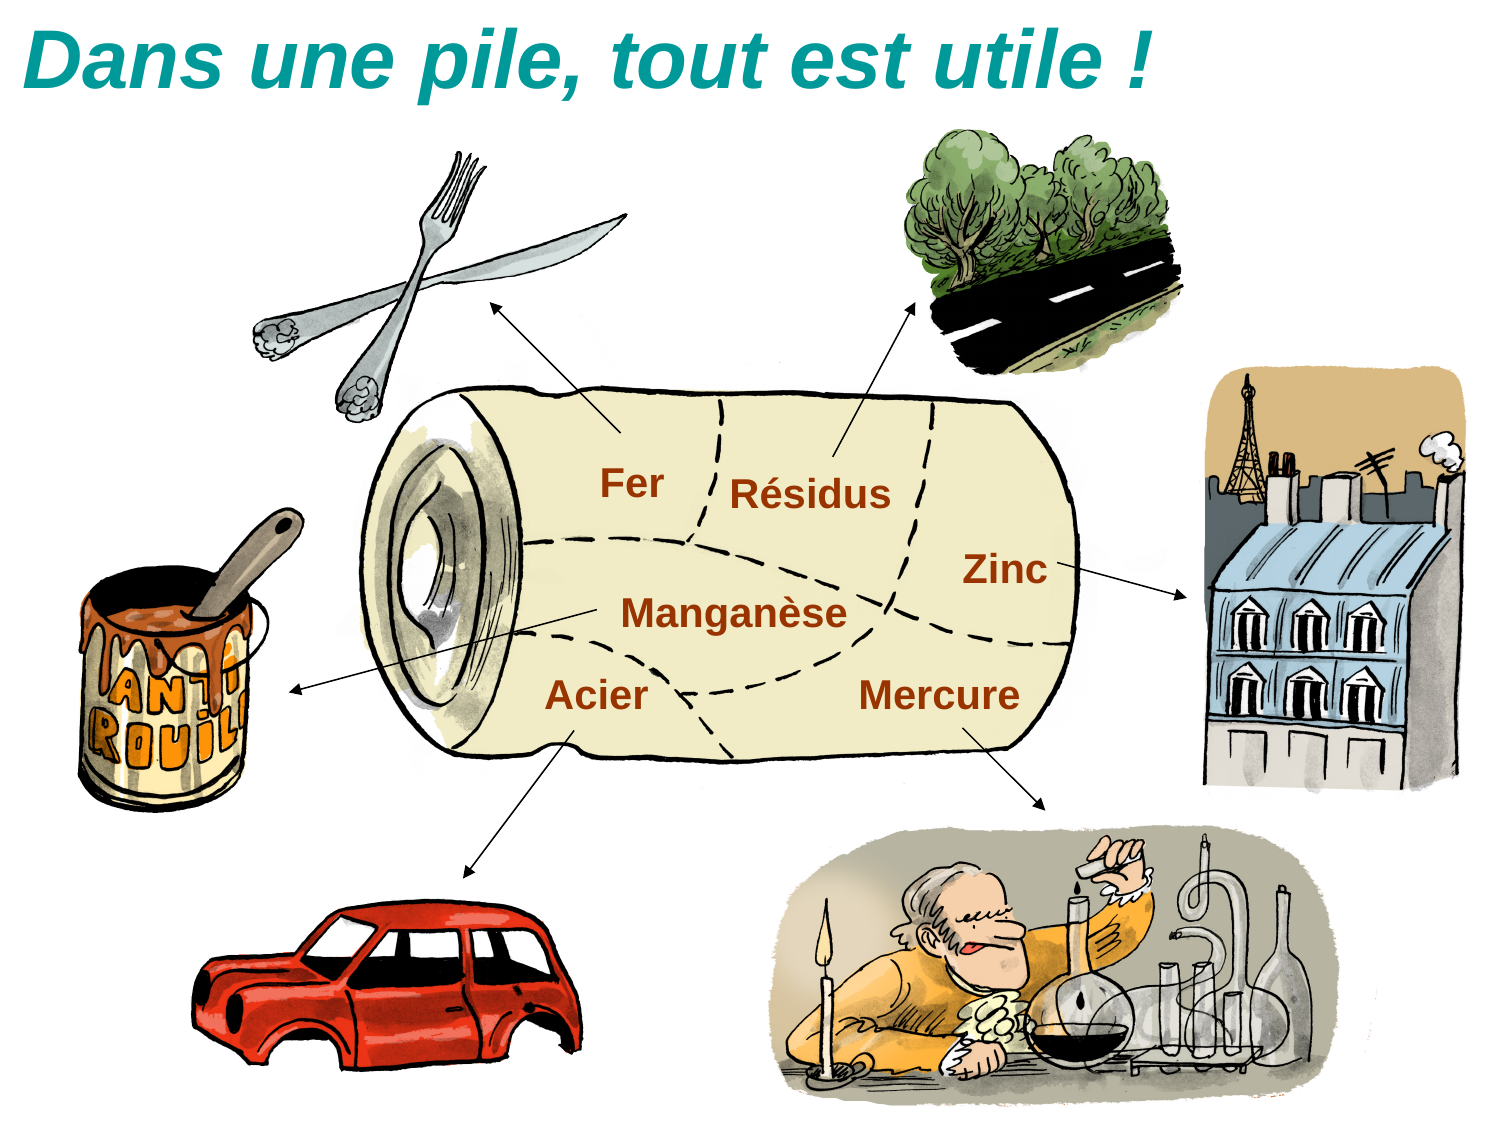

# Dans une pile, tout est utile !
Fer
Résidus
Zinc
Manganèse
Acier
Mercure